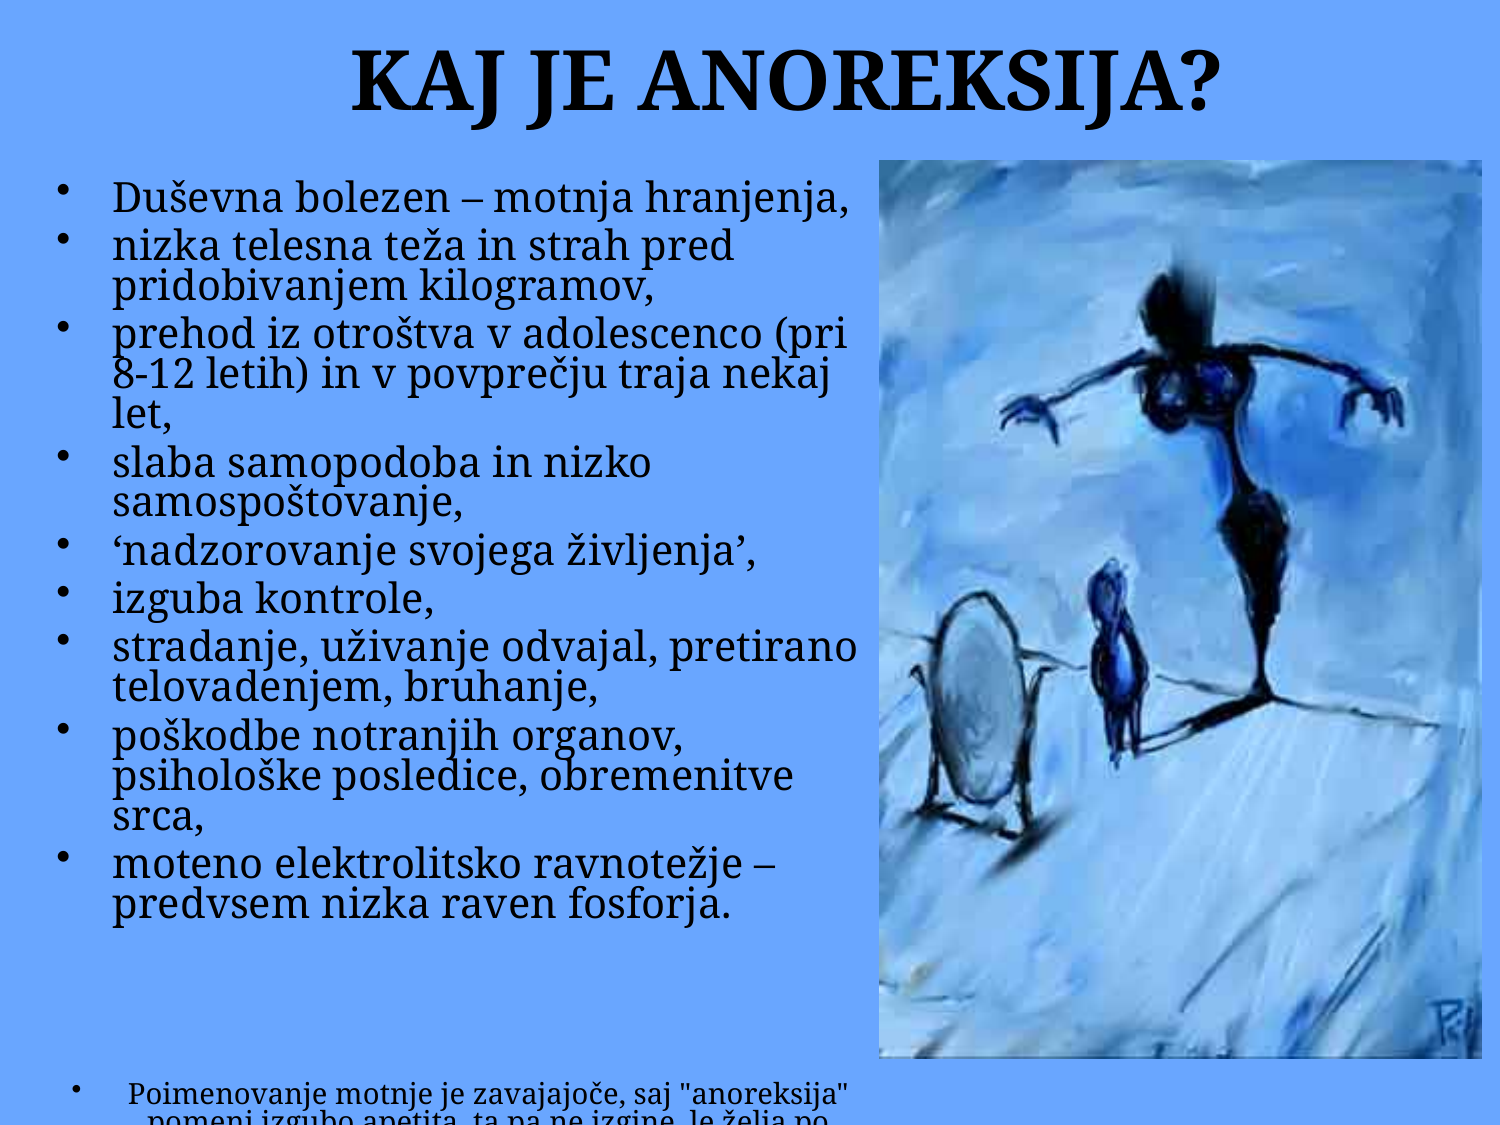

KAJ JE ANOREKSIJA?
# Duševna bolezen – motnja hranjenja,
nizka telesna teža in strah pred pridobivanjem kilogramov,
prehod iz otroštva v adolescenco (pri 8-12 letih) in v povprečju traja nekaj let,
slaba samopodoba in nizko samospoštovanje,
‘nadzorovanje svojega življenja’,
izguba kontrole,
stradanje, uživanje odvajal, pretirano telovadenjem, bruhanje,
poškodbe notranjih organov, psihološke posledice, obremenitve srca,
moteno elektrolitsko ravnotežje – predvsem nizka raven fosforja.
Poimenovanje motnje je zavajajoče, saj "anoreksija" pomeni izgubo apetita, ta pa ne izgine, le želja po nadzoru zaužite hrane je pretirana.